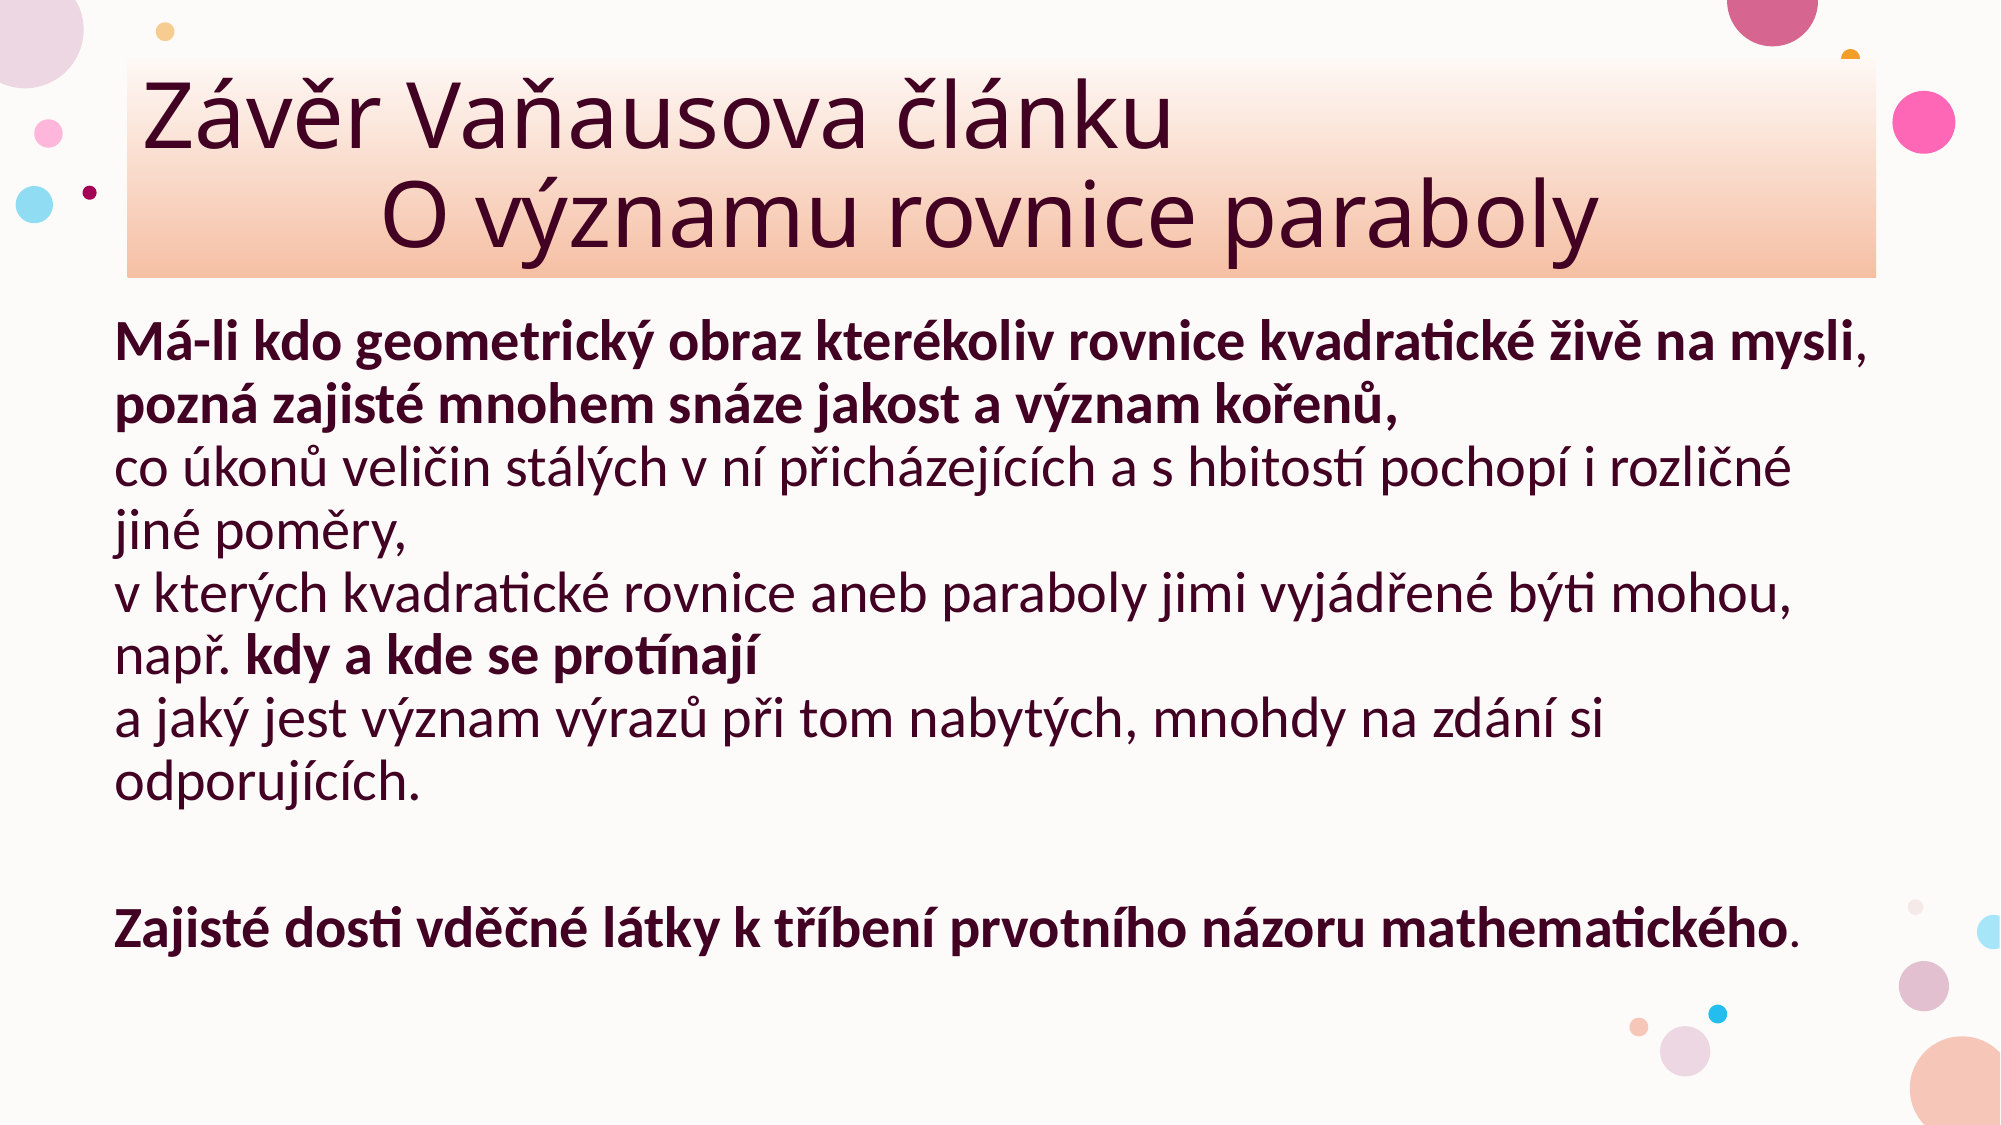

# Závěr Vaňausova článku O významu rovnice paraboly
Má-li kdo geometrický obraz kterékoliv rovnice kvadratické živě na mysli,
pozná zajisté mnohem snáze jakost a význam kořenů,
co úkonů veličin stálých v ní přicházejících a s hbitostí pochopí i rozličné jiné poměry,
v kterých kvadratické rovnice aneb paraboly jimi vyjádřené býti mohou,
např. kdy a kde se protínají
a jaký jest význam výrazů při tom nabytých, mnohdy na zdání si odporujících.
Zajisté dosti vděčné látky k tříbení prvotního názoru mathematického.